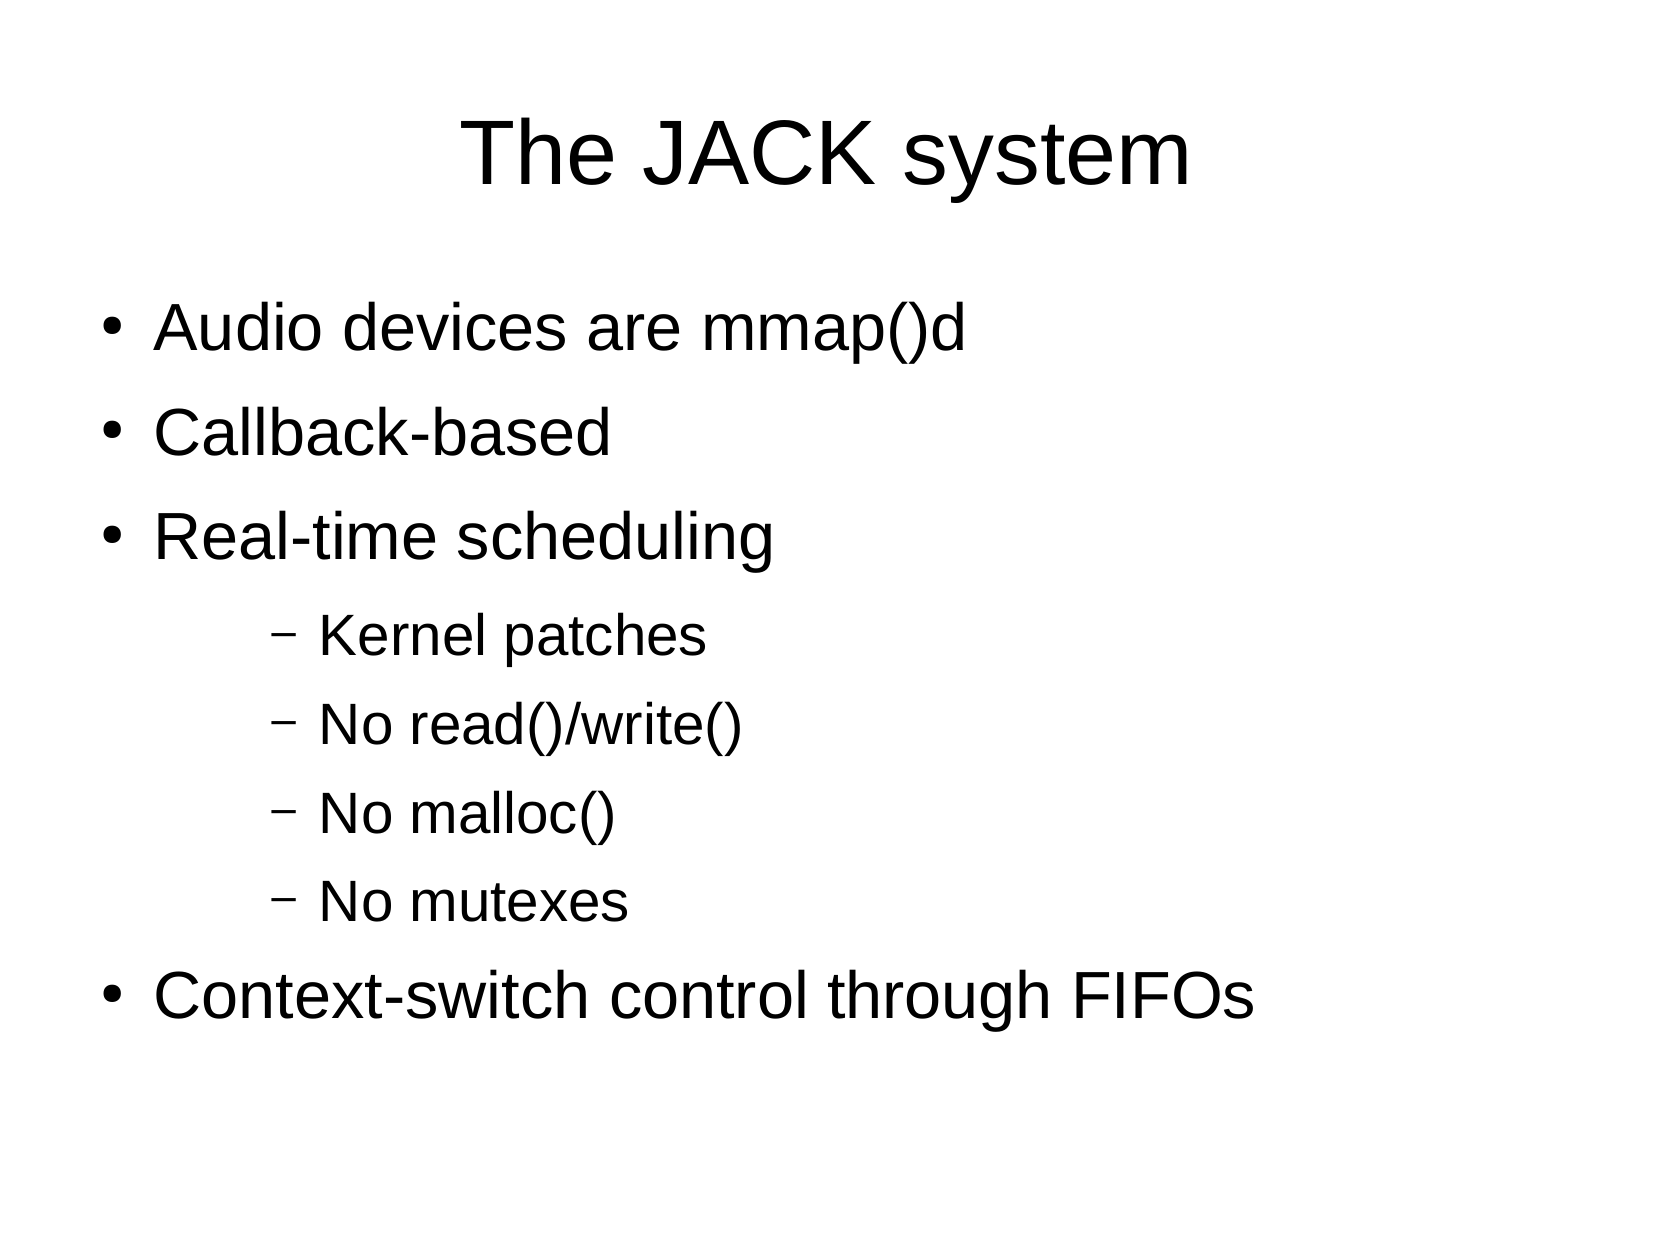

# The JACK system
Audio devices are mmap()d
Callback-based
Real-time scheduling
Kernel patches
No read()/write()
No malloc()
No mutexes
Context-switch control through FIFOs